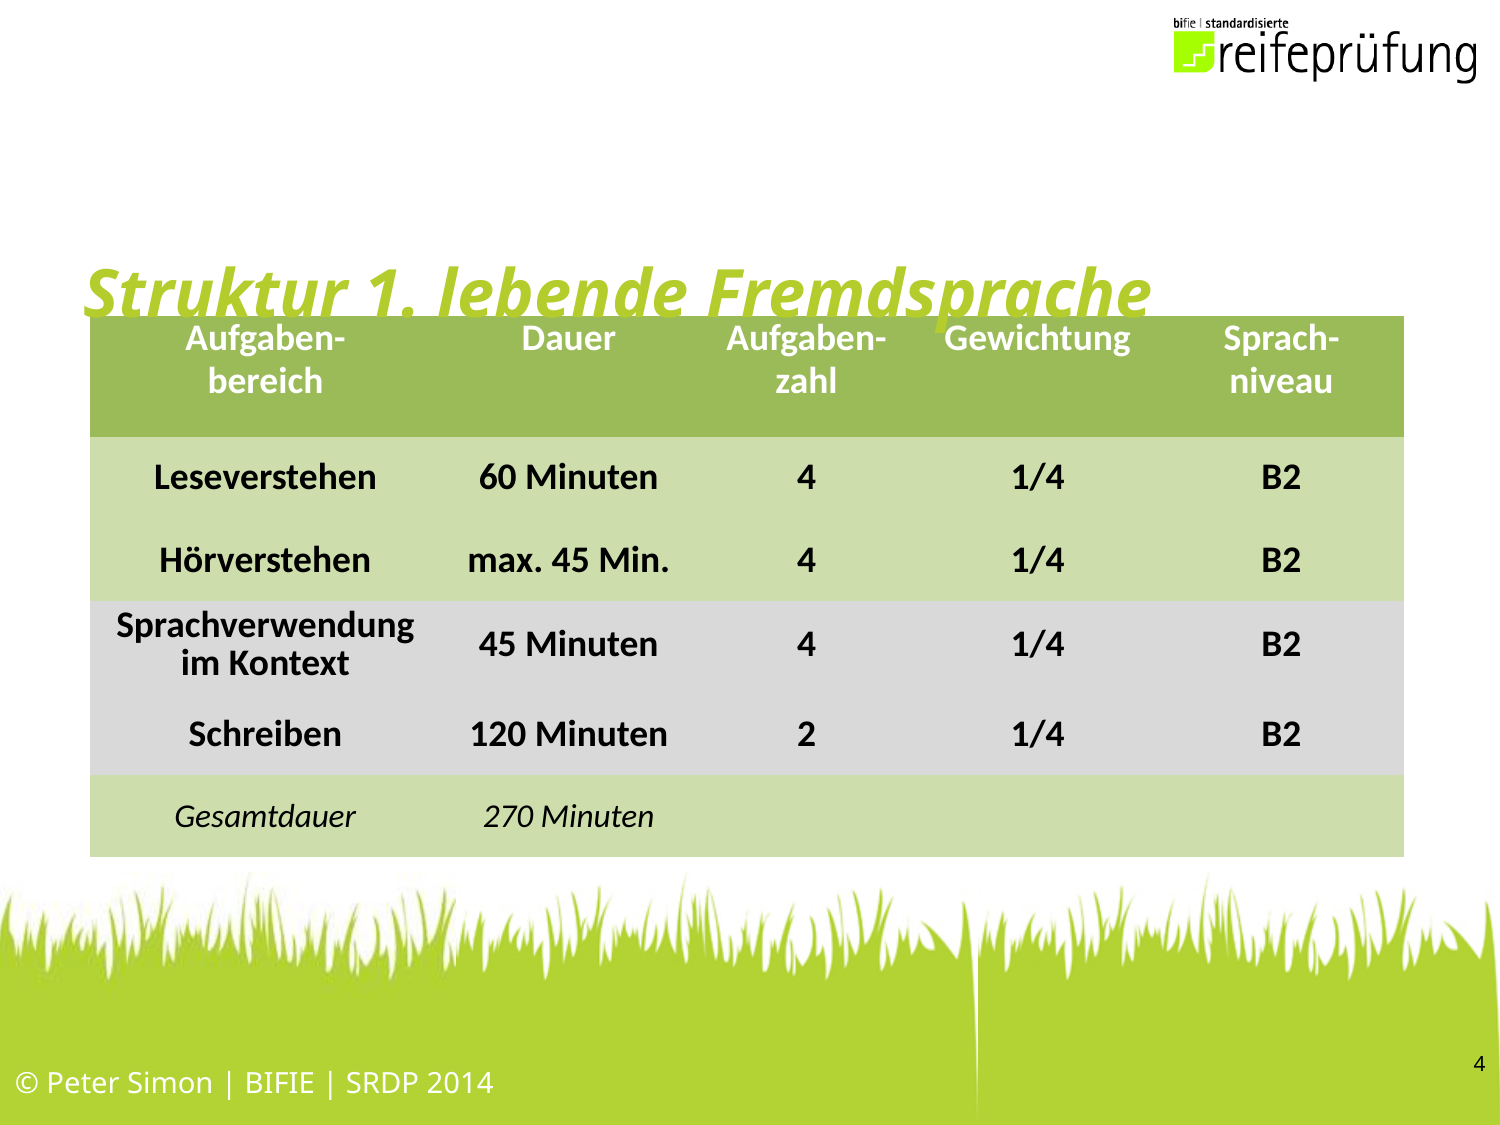

Struktur 1. lebende Fremdsprache
| Aufgaben- bereich | Dauer | Aufgaben- zahl | Gewichtung | Sprach- niveau |
| --- | --- | --- | --- | --- |
| Leseverstehen | 60 Minuten | 4 | 1/4 | B2 |
| Hörverstehen | max. 45 Min. | 4 | 1/4 | B2 |
| Sprachverwendung im Kontext | 45 Minuten | 4 | 1/4 | B2 |
| Schreiben | 120 Minuten | 2 | 1/4 | B2 |
| Gesamtdauer | 270 Minuten | | | |